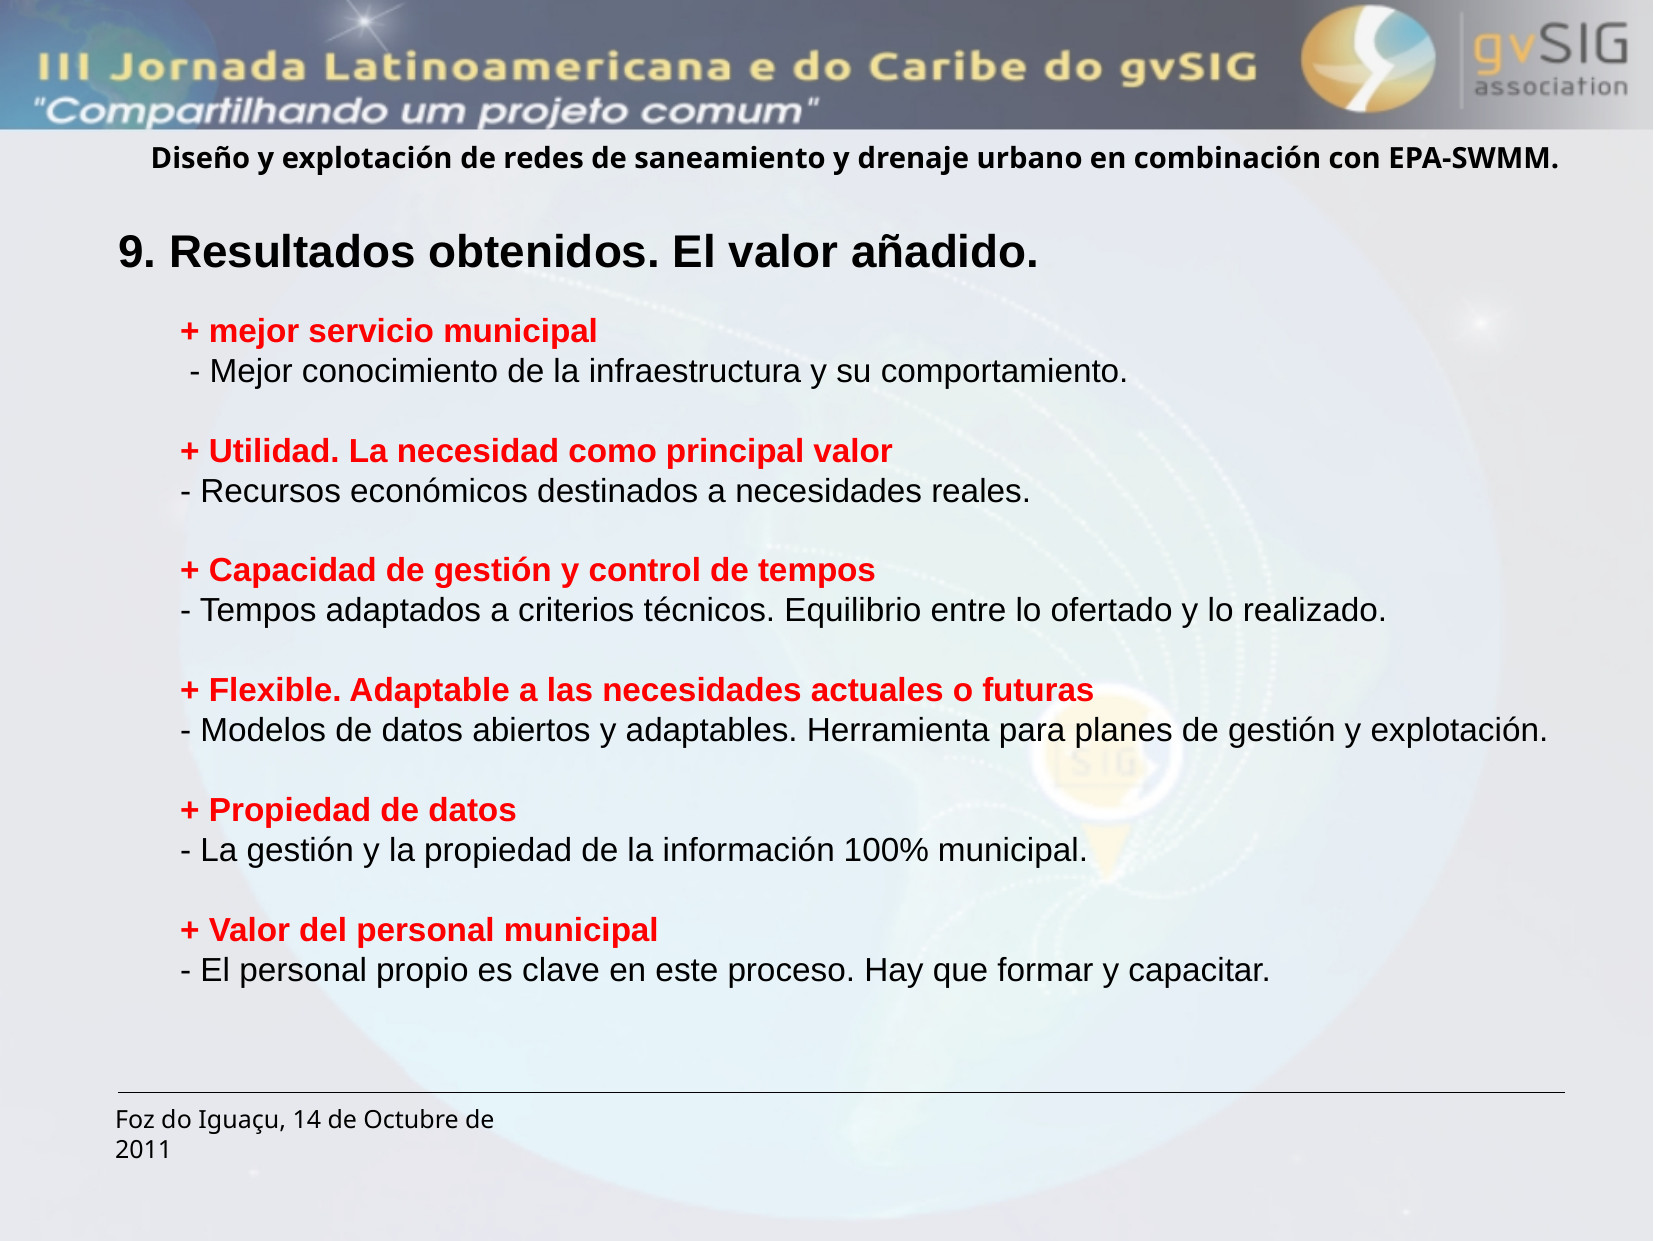

# Diseño y explotación de redes de saneamiento y drenaje urbano en combinación con EPA-SWMM.
9. Resultados obtenidos. El valor añadido.
+ mejor servicio municipal
 - Mejor conocimiento de la infraestructura y su comportamiento.
+ Utilidad. La necesidad como principal valor
- Recursos económicos destinados a necesidades reales.
+ Capacidad de gestión y control de tempos
- Tempos adaptados a criterios técnicos. Equilibrio entre lo ofertado y lo realizado.
+ Flexible. Adaptable a las necesidades actuales o futuras
- Modelos de datos abiertos y adaptables. Herramienta para planes de gestión y explotación.
+ Propiedad de datos
- La gestión y la propiedad de la información 100% municipal.
+ Valor del personal municipal
- El personal propio es clave en este proceso. Hay que formar y capacitar.
Foz do Iguaçu, 14 de Octubre de 2011